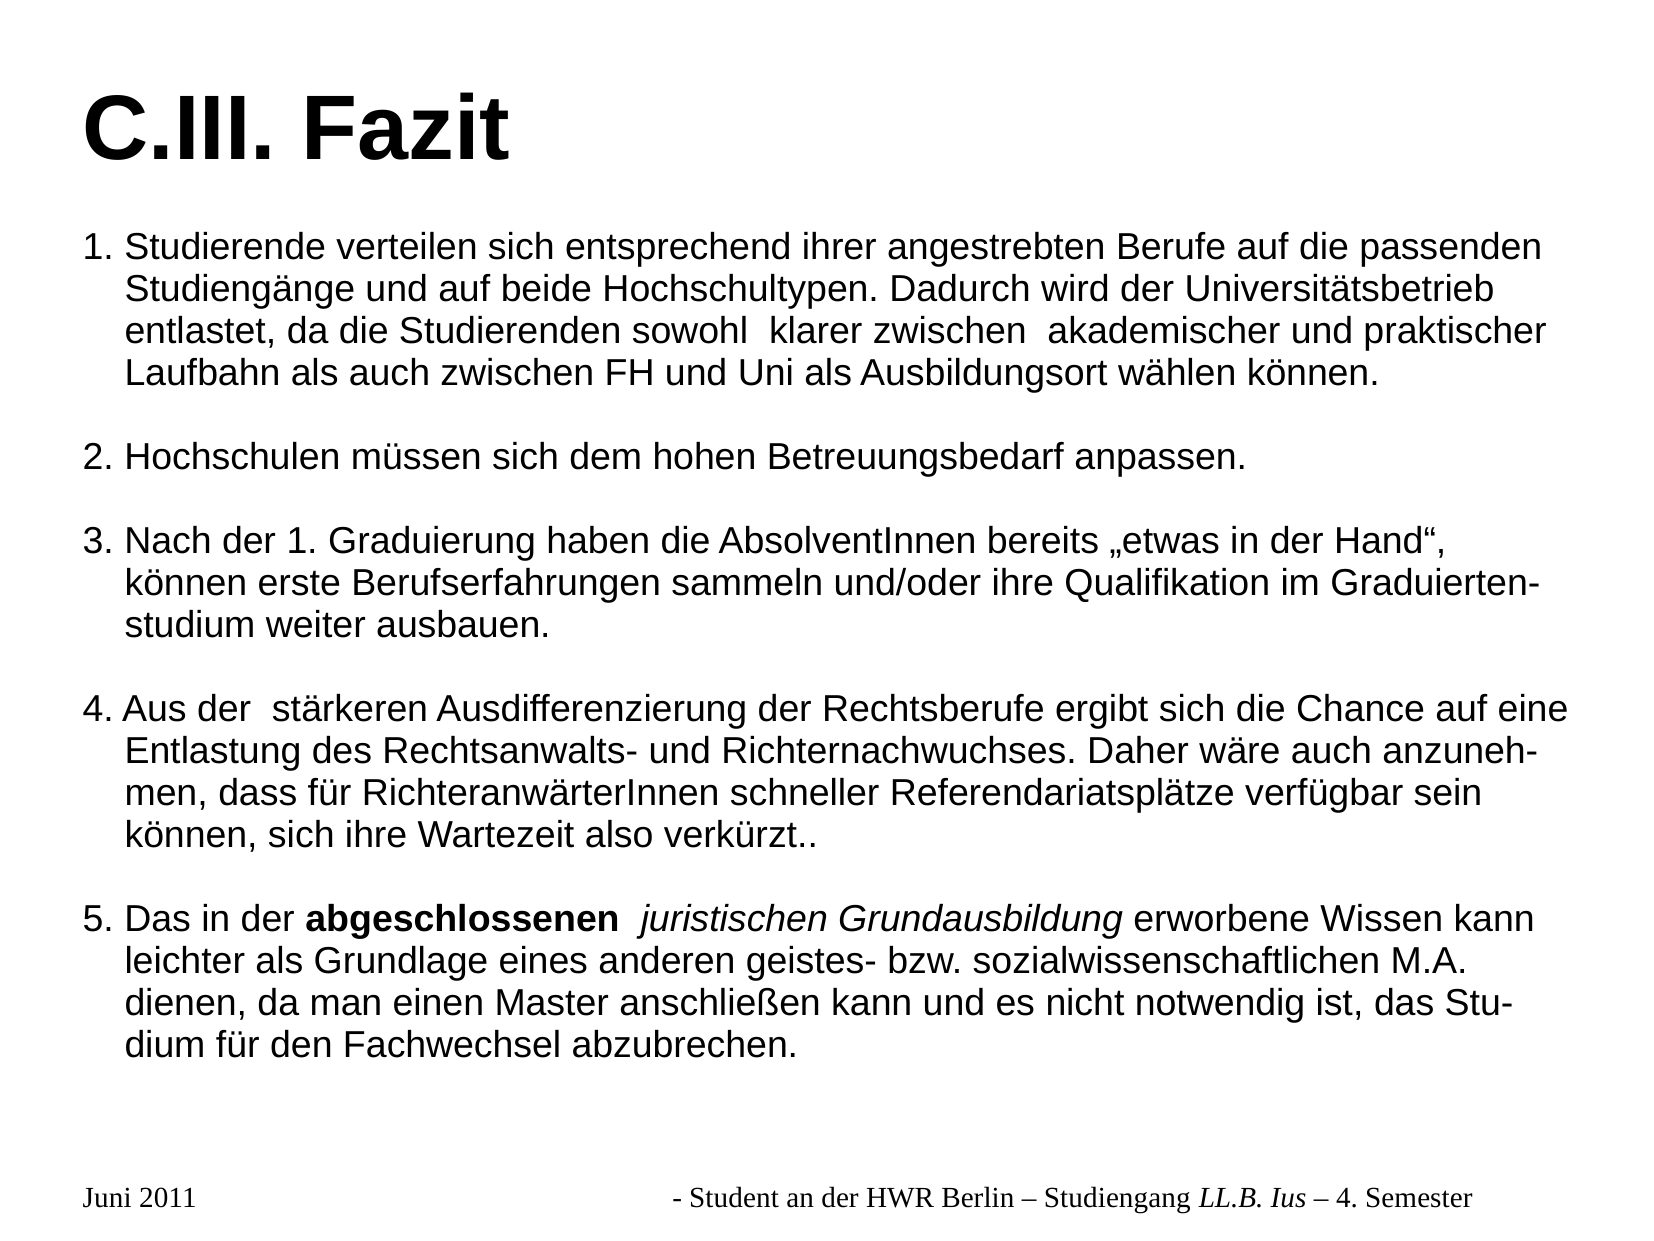

# C.III. Fazit
1. Studierende verteilen sich entsprechend ihrer angestrebten Berufe auf die passenden
 Studiengänge und auf beide Hochschultypen. Dadurch wird der Universitätsbetrieb
 entlastet, da die Studierenden sowohl klarer zwischen akademischer und praktischer
 Laufbahn als auch zwischen FH und Uni als Ausbildungsort wählen können.
2. Hochschulen müssen sich dem hohen Betreuungsbedarf anpassen.
3. Nach der 1. Graduierung haben die AbsolventInnen bereits „etwas in der Hand“,
 können erste Berufserfahrungen sammeln und/oder ihre Qualifikation im Graduierten-
 studium weiter ausbauen.
4. Aus der stärkeren Ausdifferenzierung der Rechtsberufe ergibt sich die Chance auf eine
 Entlastung des Rechtsanwalts- und Richternachwuchses. Daher wäre auch anzuneh-
 men, dass für RichteranwärterInnen schneller Referendariatsplätze verfügbar sein
 können, sich ihre Wartezeit also verkürzt..
5. Das in der abgeschlossenen juristischen Grundausbildung erworbene Wissen kann
 leichter als Grundlage eines anderen geistes- bzw. sozialwissenschaftlichen M.A.
 dienen, da man einen Master anschließen kann und es nicht notwendig ist, das Stu-
 dium für den Fachwechsel abzubrechen.